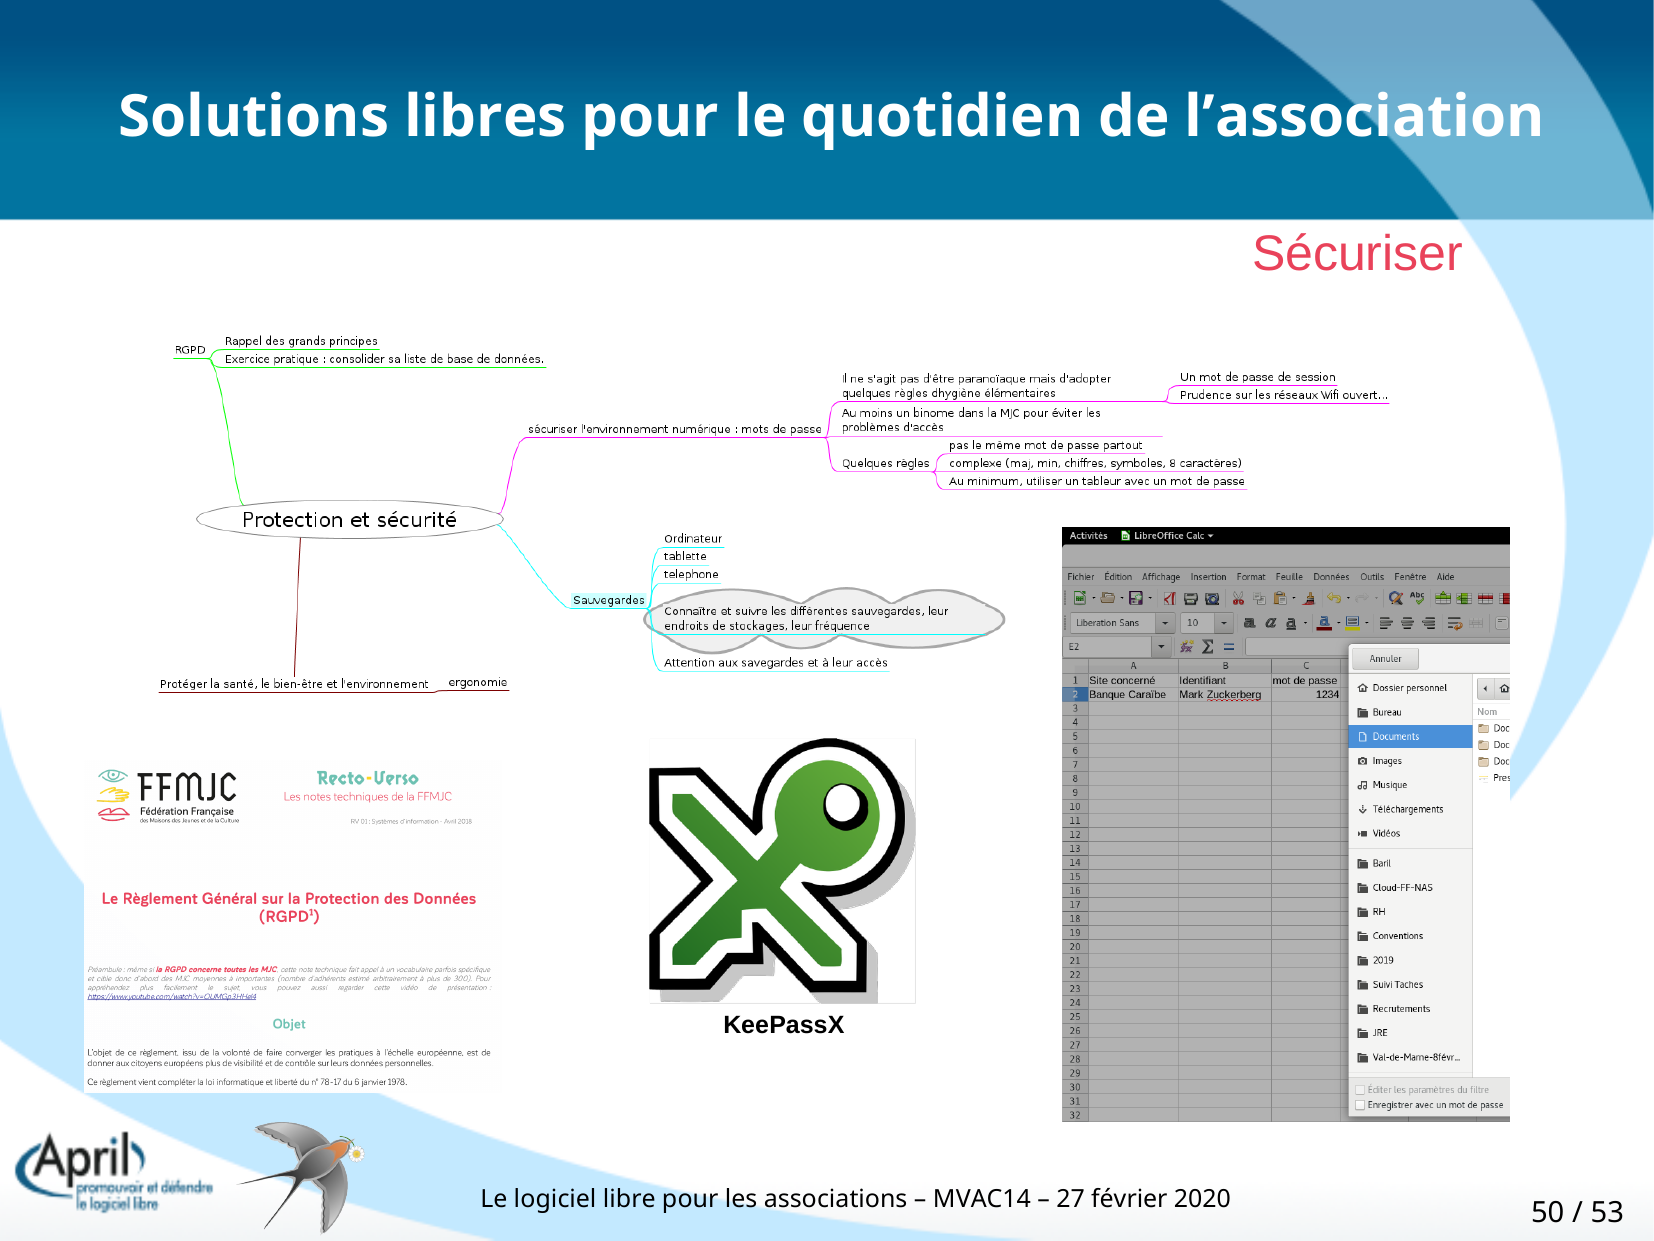

Solutions libres pour le quotidien de l’association
Sécuriser
KeePassX
50
POSS 2018